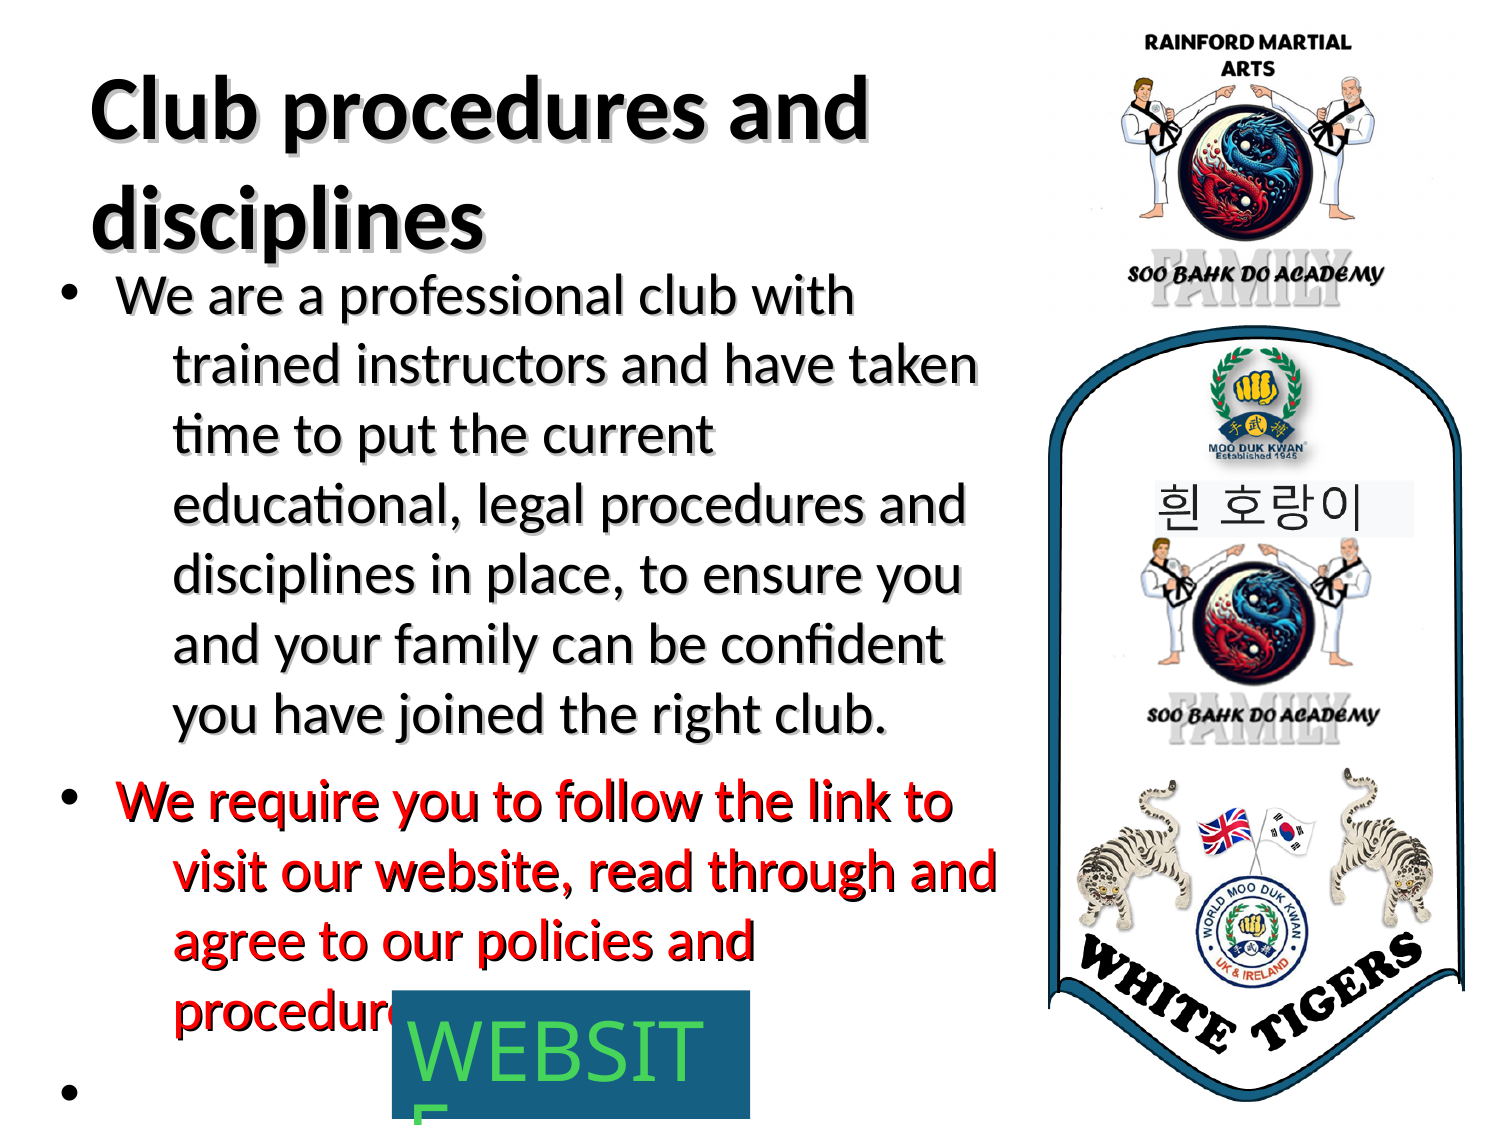

# Club procedures and disciplines
We are a professional club with trained instructors and have taken time to put the current educational, legal procedures and disciplines in place, to ensure you and your family can be confident you have joined the right club.
We require you to follow the link to visit our website, read through and agree to our policies and procedures.
WEBSITE